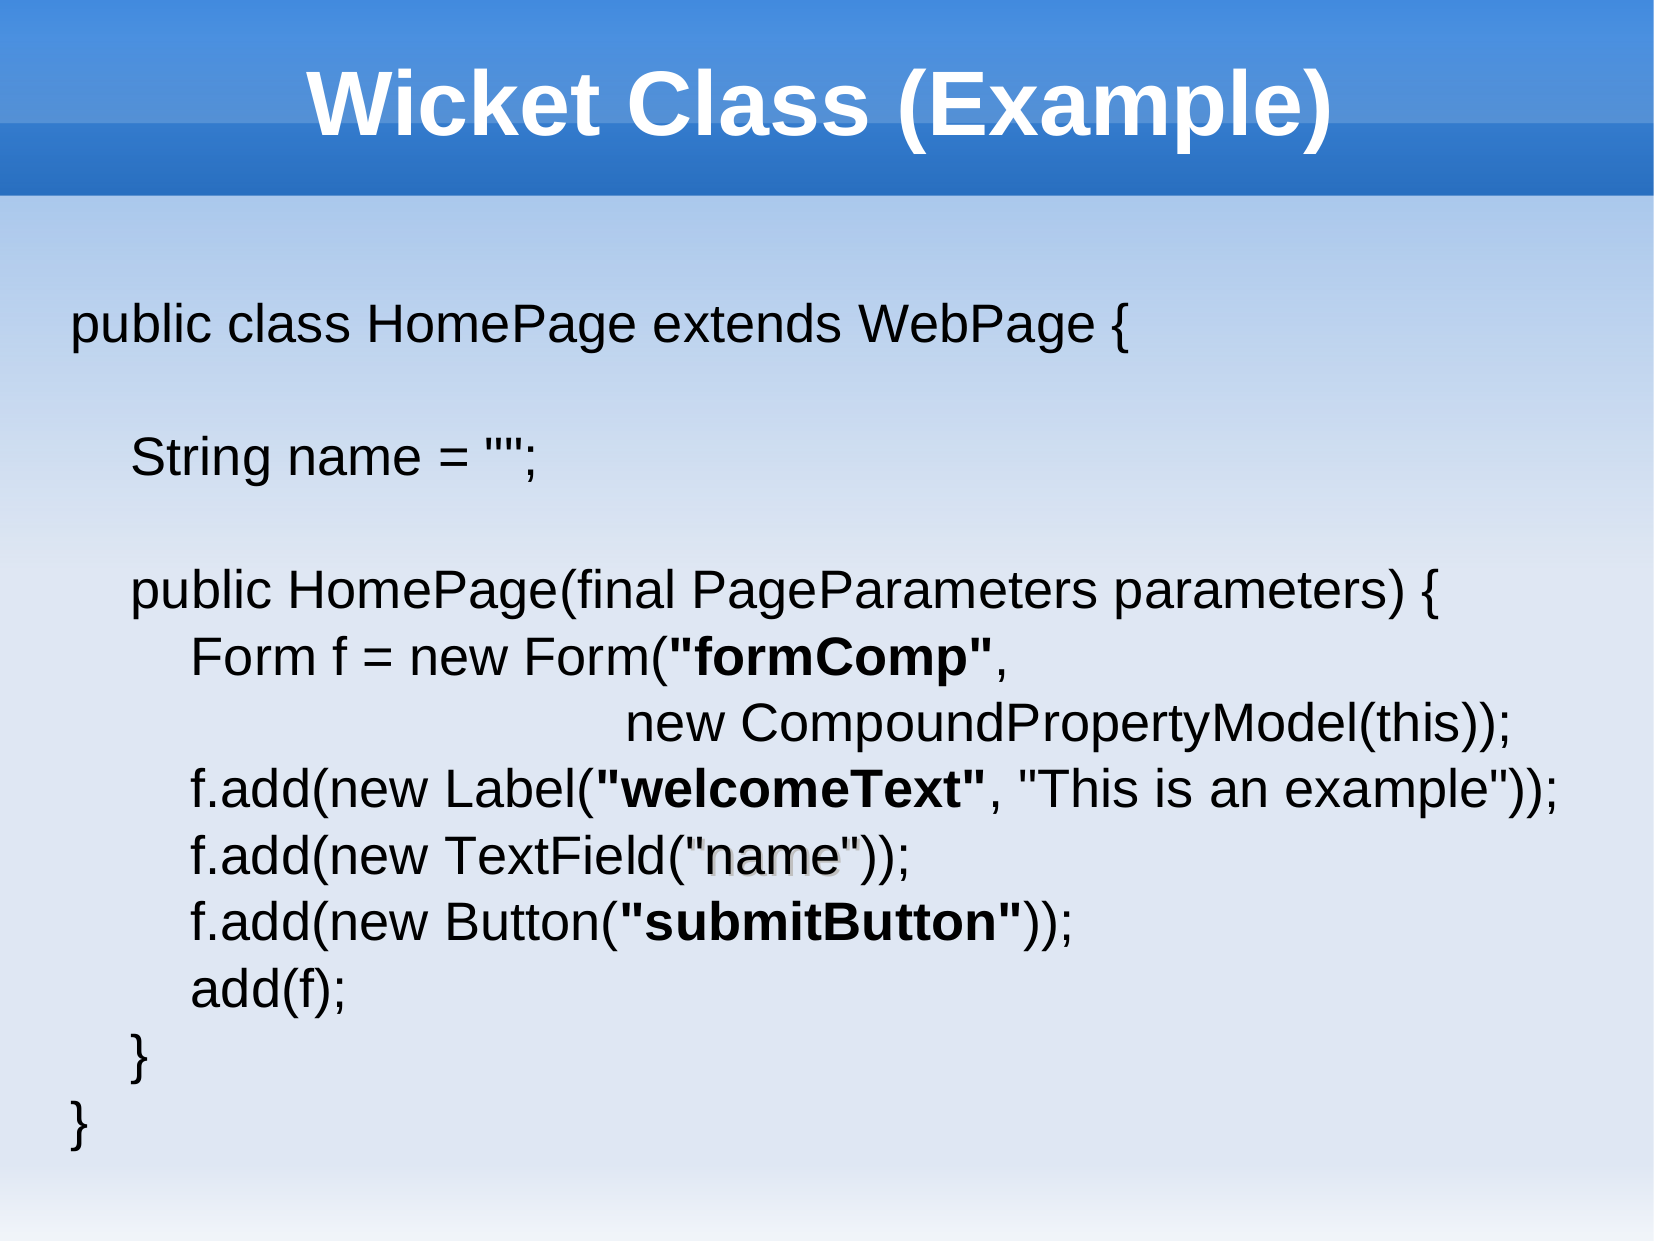

# Wicket Class (Example)
public class HomePage extends WebPage {
 String name = "";
 public HomePage(final PageParameters parameters) {
 Form f = new Form("formComp",
 new CompoundPropertyModel(this));
 f.add(new Label("welcomeText", "This is an example"));
 f.add(new TextField("name"));
 f.add(new Button("submitButton"));
 add(f);
 }
}